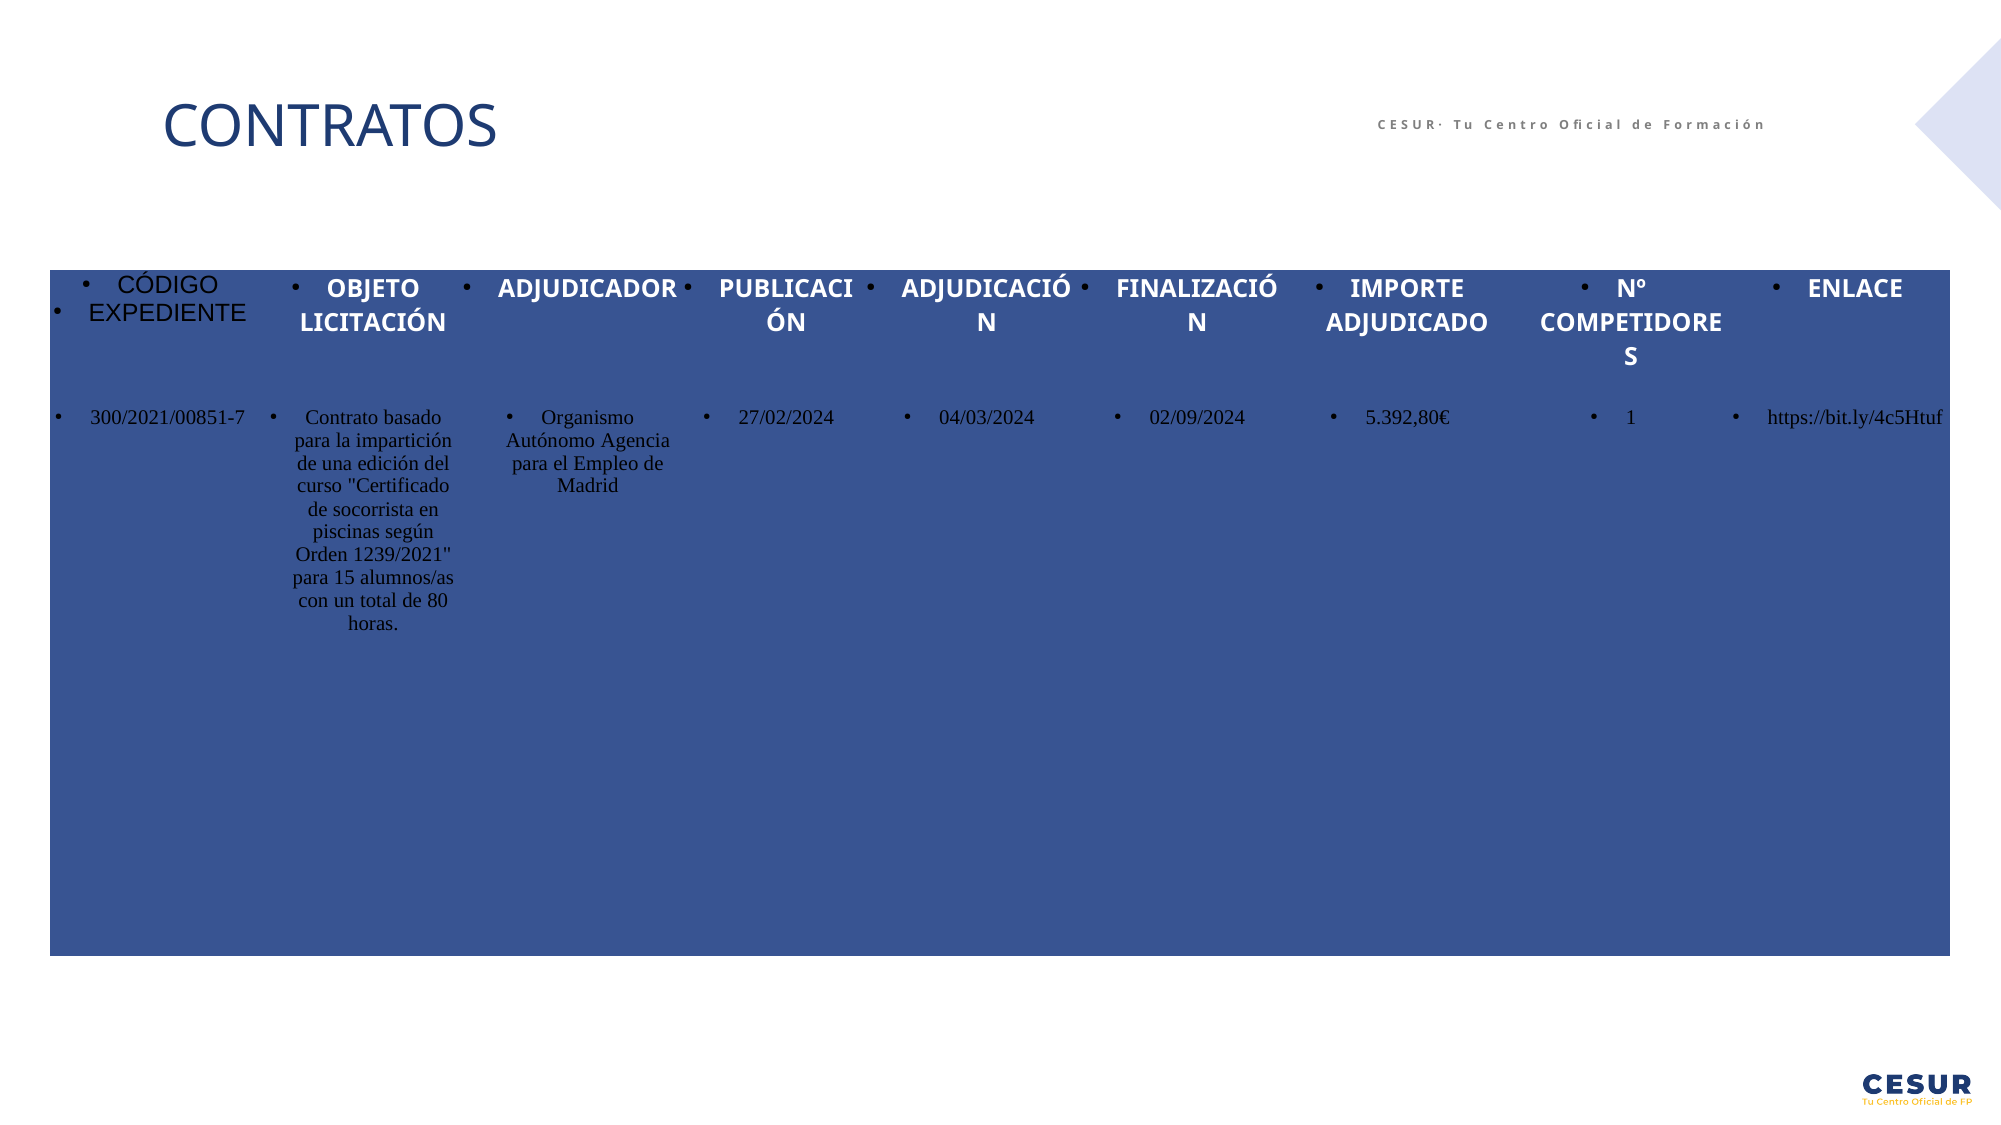

# CONTRATOS
| CÓDIGO EXPEDIENTE | OBJETO LICITACIÓN | ADJUDICADOR | PUBLICACIÓN | ADJUDICACIÓN | FINALIZACIÓN | IMPORTE ADJUDICADO | Nº COMPETIDORES | ENLACE |
| --- | --- | --- | --- | --- | --- | --- | --- | --- |
| 300/2021/00851-7 | Contrato basado para la impartición de una edición del curso "Certificado de socorrista en piscinas según Orden 1239/2021" para 15 alumnos/as con un total de 80 horas. | Organismo Autónomo Agencia para el Empleo de Madrid | 27/02/2024 | 04/03/2024 | 02/09/2024 | 5.392,80€ | 1 | https://bit.ly/4c5Htuf |